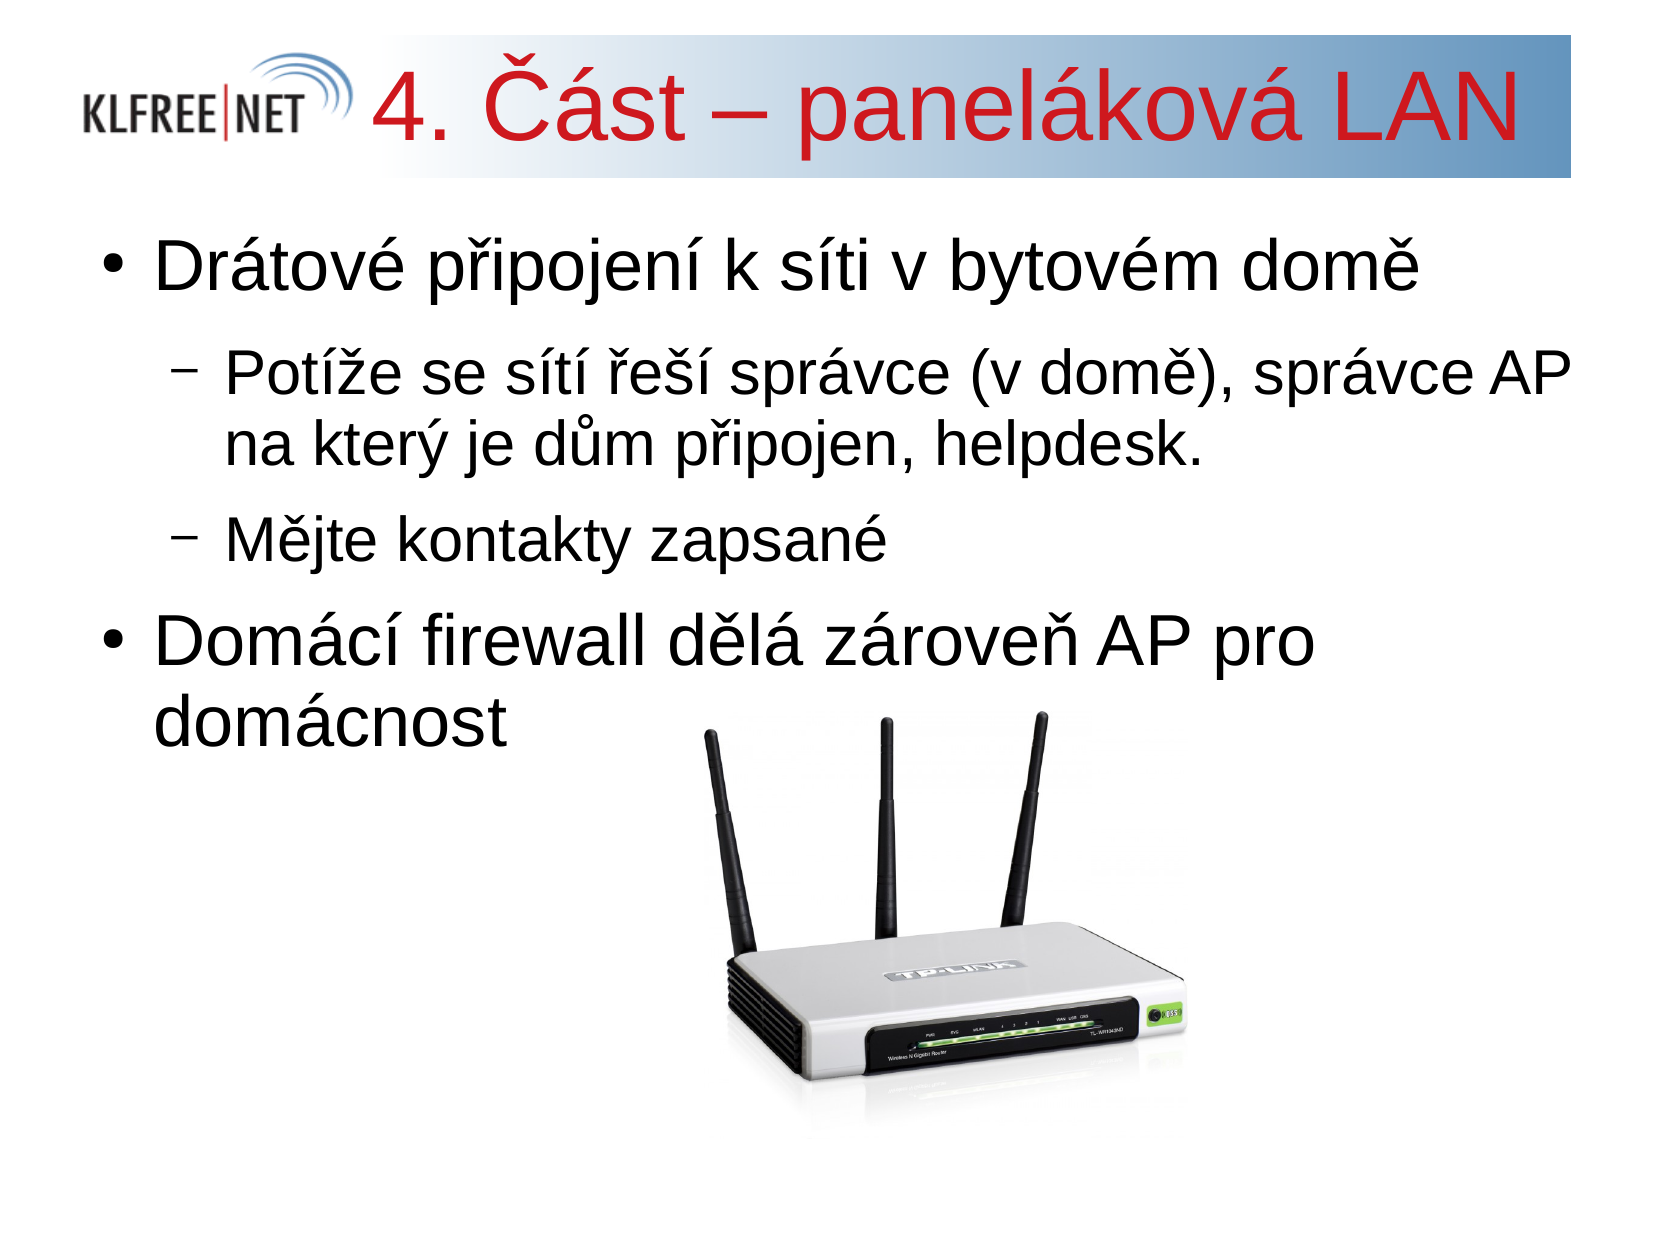

# 4. Část – paneláková LAN
Drátové připojení k síti v bytovém domě
Potíže se sítí řeší správce (v domě), správce AP na který je dům připojen, helpdesk.
Mějte kontakty zapsané
Domácí firewall dělá zároveň AP pro domácnost